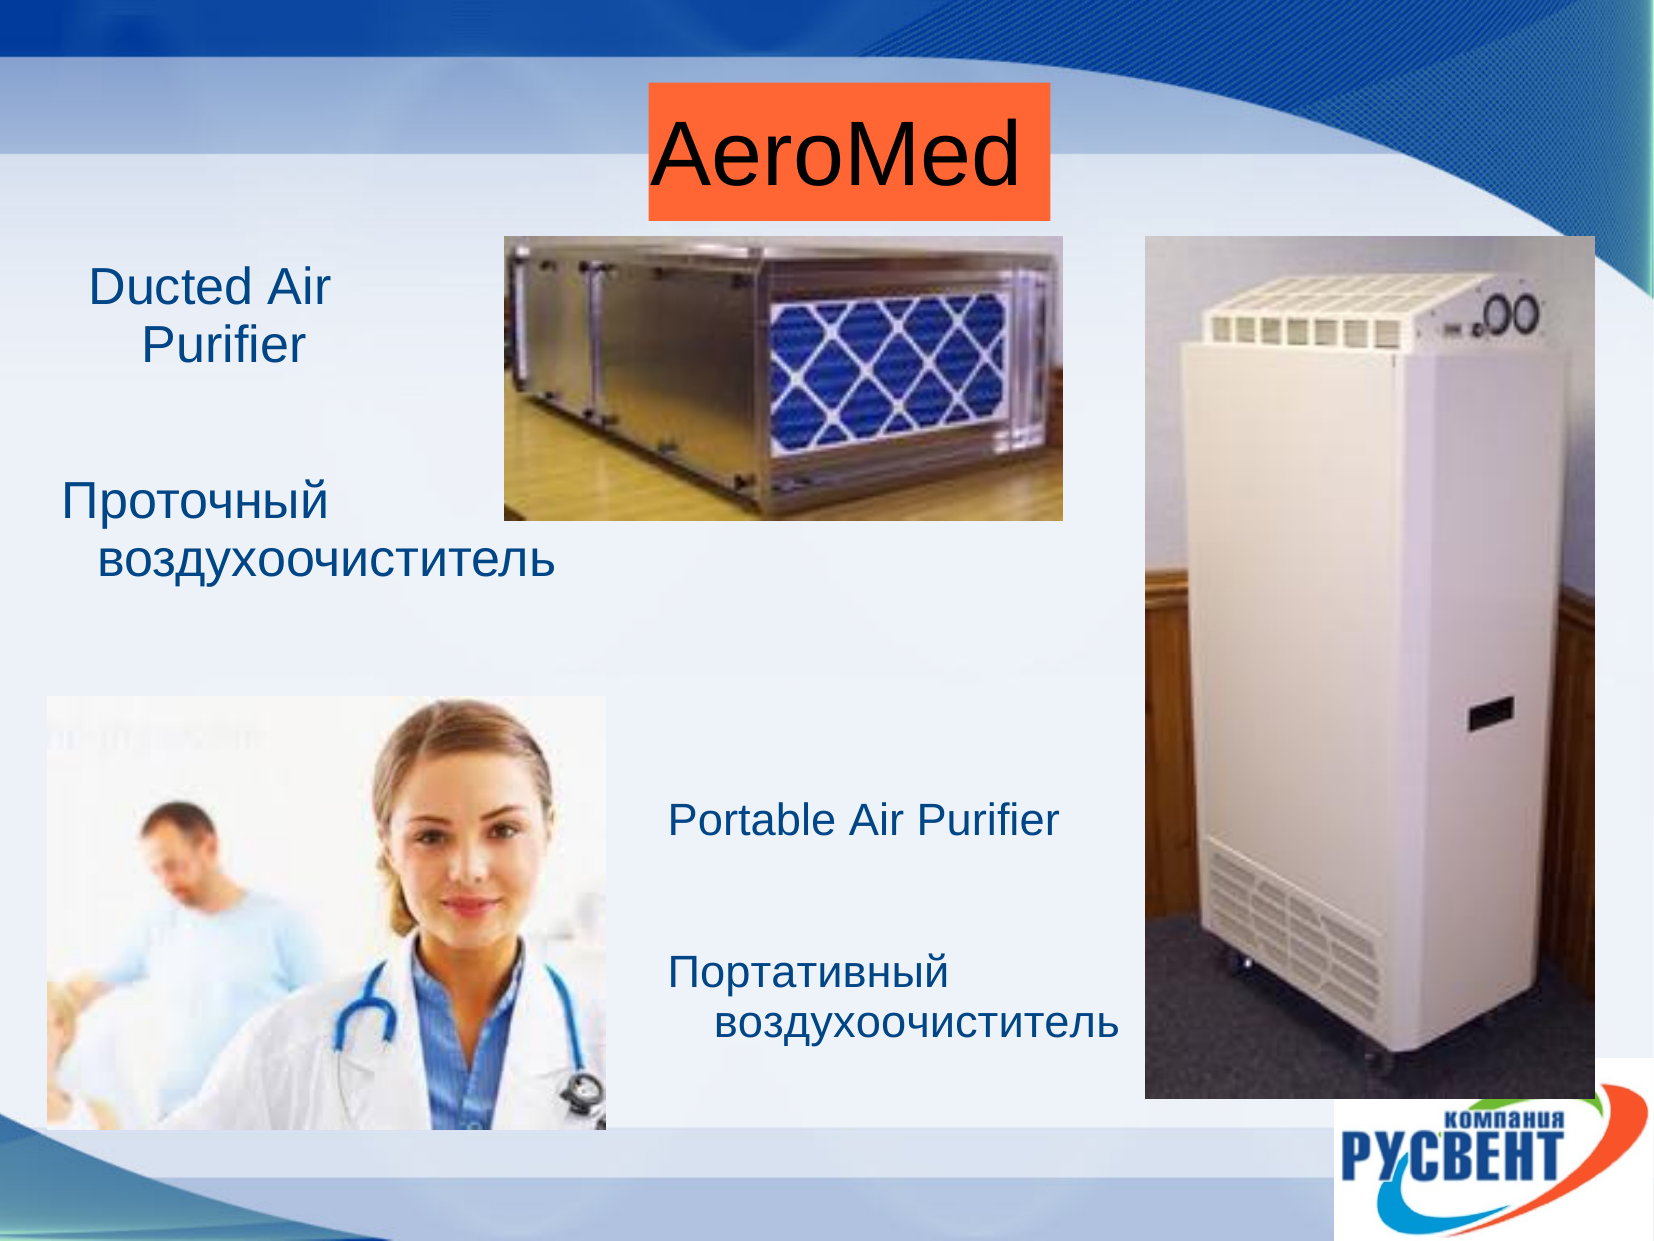

AeroMed
# Ducted Air Purifier
Проточный воздухоочиститель
Portable Air Purifier
Портативный воздухоочиститель